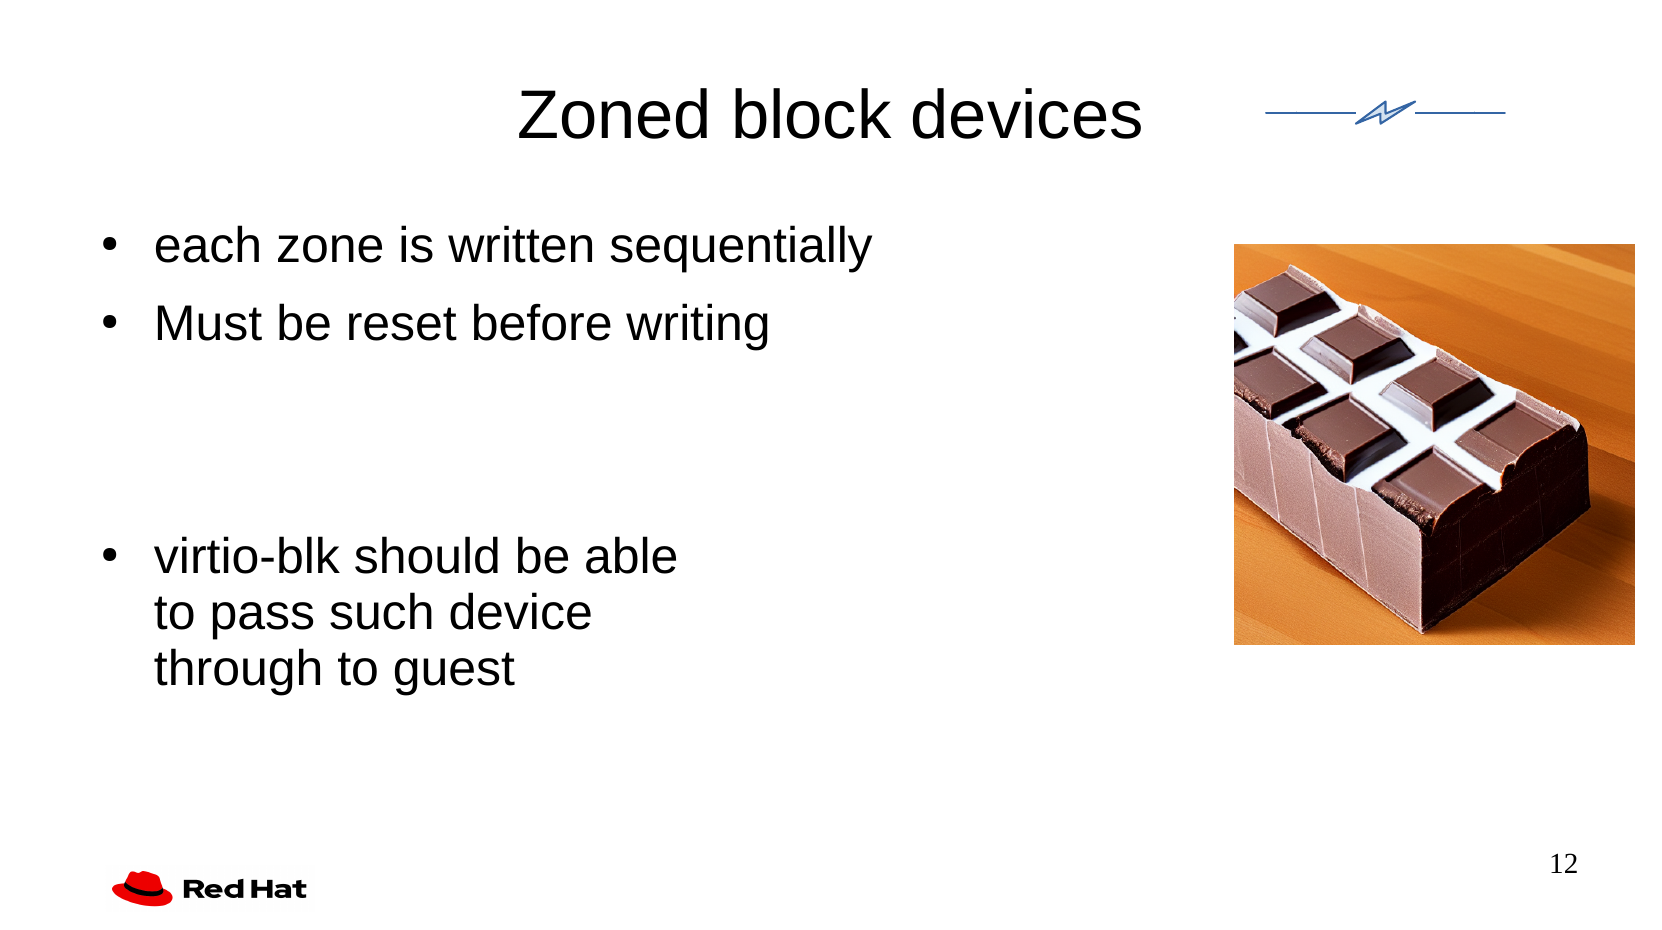

# Zoned block devices
each zone is written sequentially
Must be reset before writing
virtio-blk should be able
to pass such device
through to guest
12